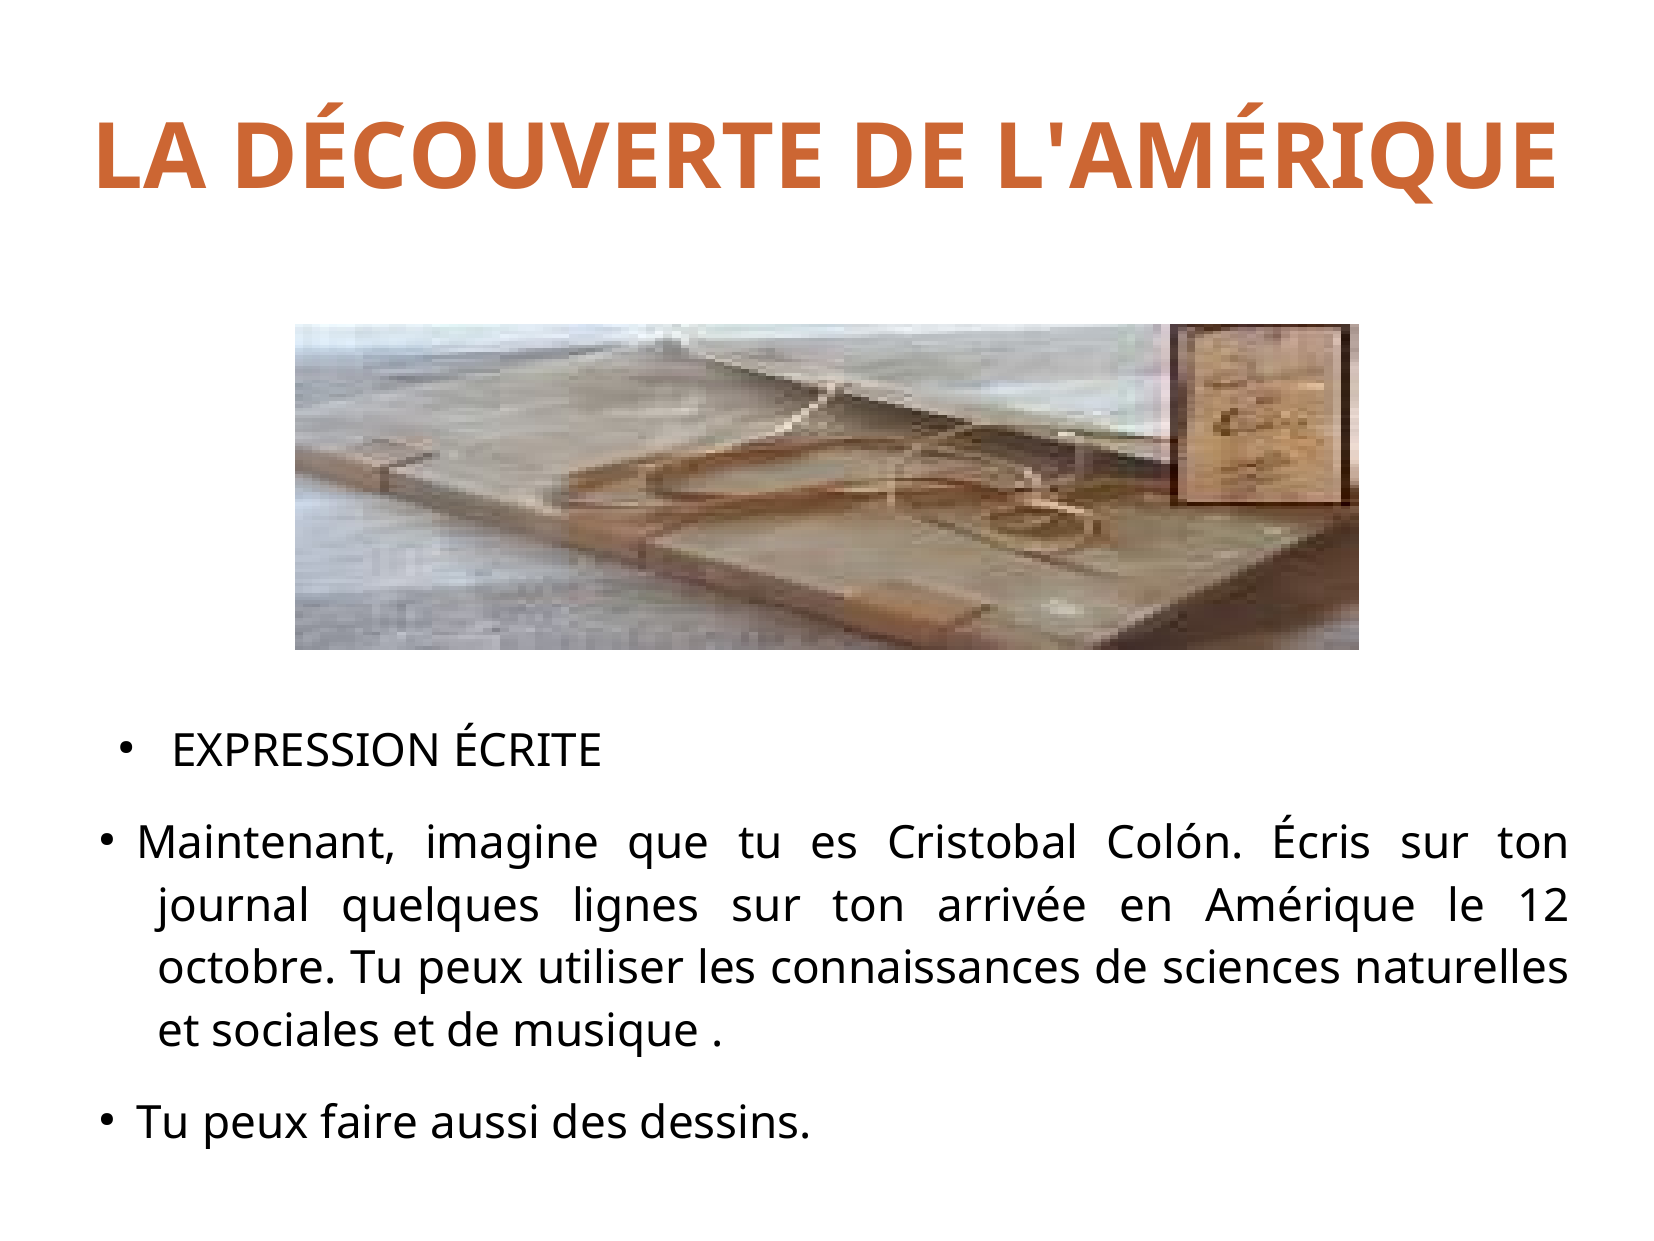

# LA DÉCOUVERTE DE L'AMÉRIQUE
EXPRESSION ÉCRITE
Maintenant, imagine que tu es Cristobal Colón. Écris sur ton journal quelques lignes sur ton arrivée en Amérique le 12 octobre. Tu peux utiliser les connaissances de sciences naturelles et sociales et de musique .
Tu peux faire aussi des dessins.